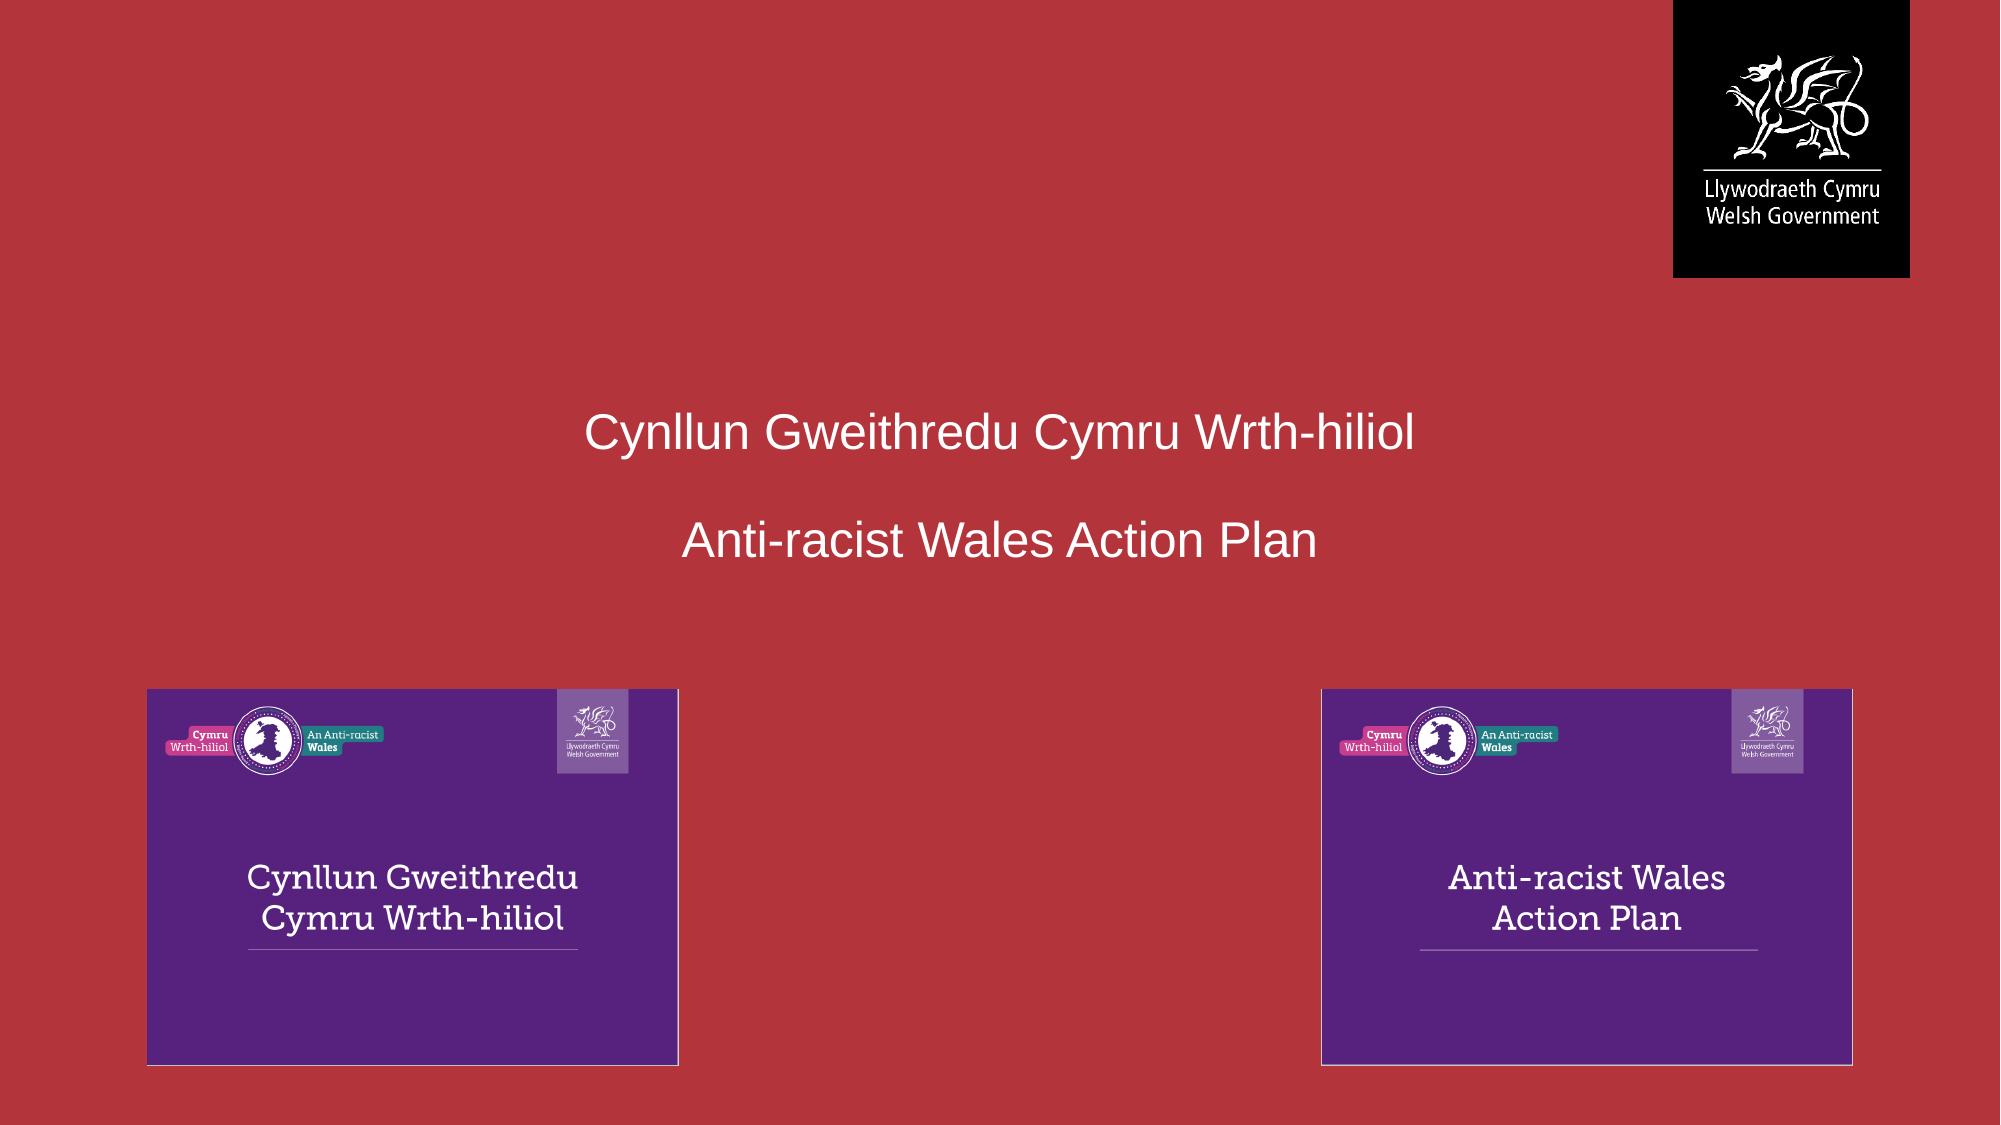

# Cynllun Gweithredu Cymru Wrth-hiliol Anti-racist Wales Action Plan